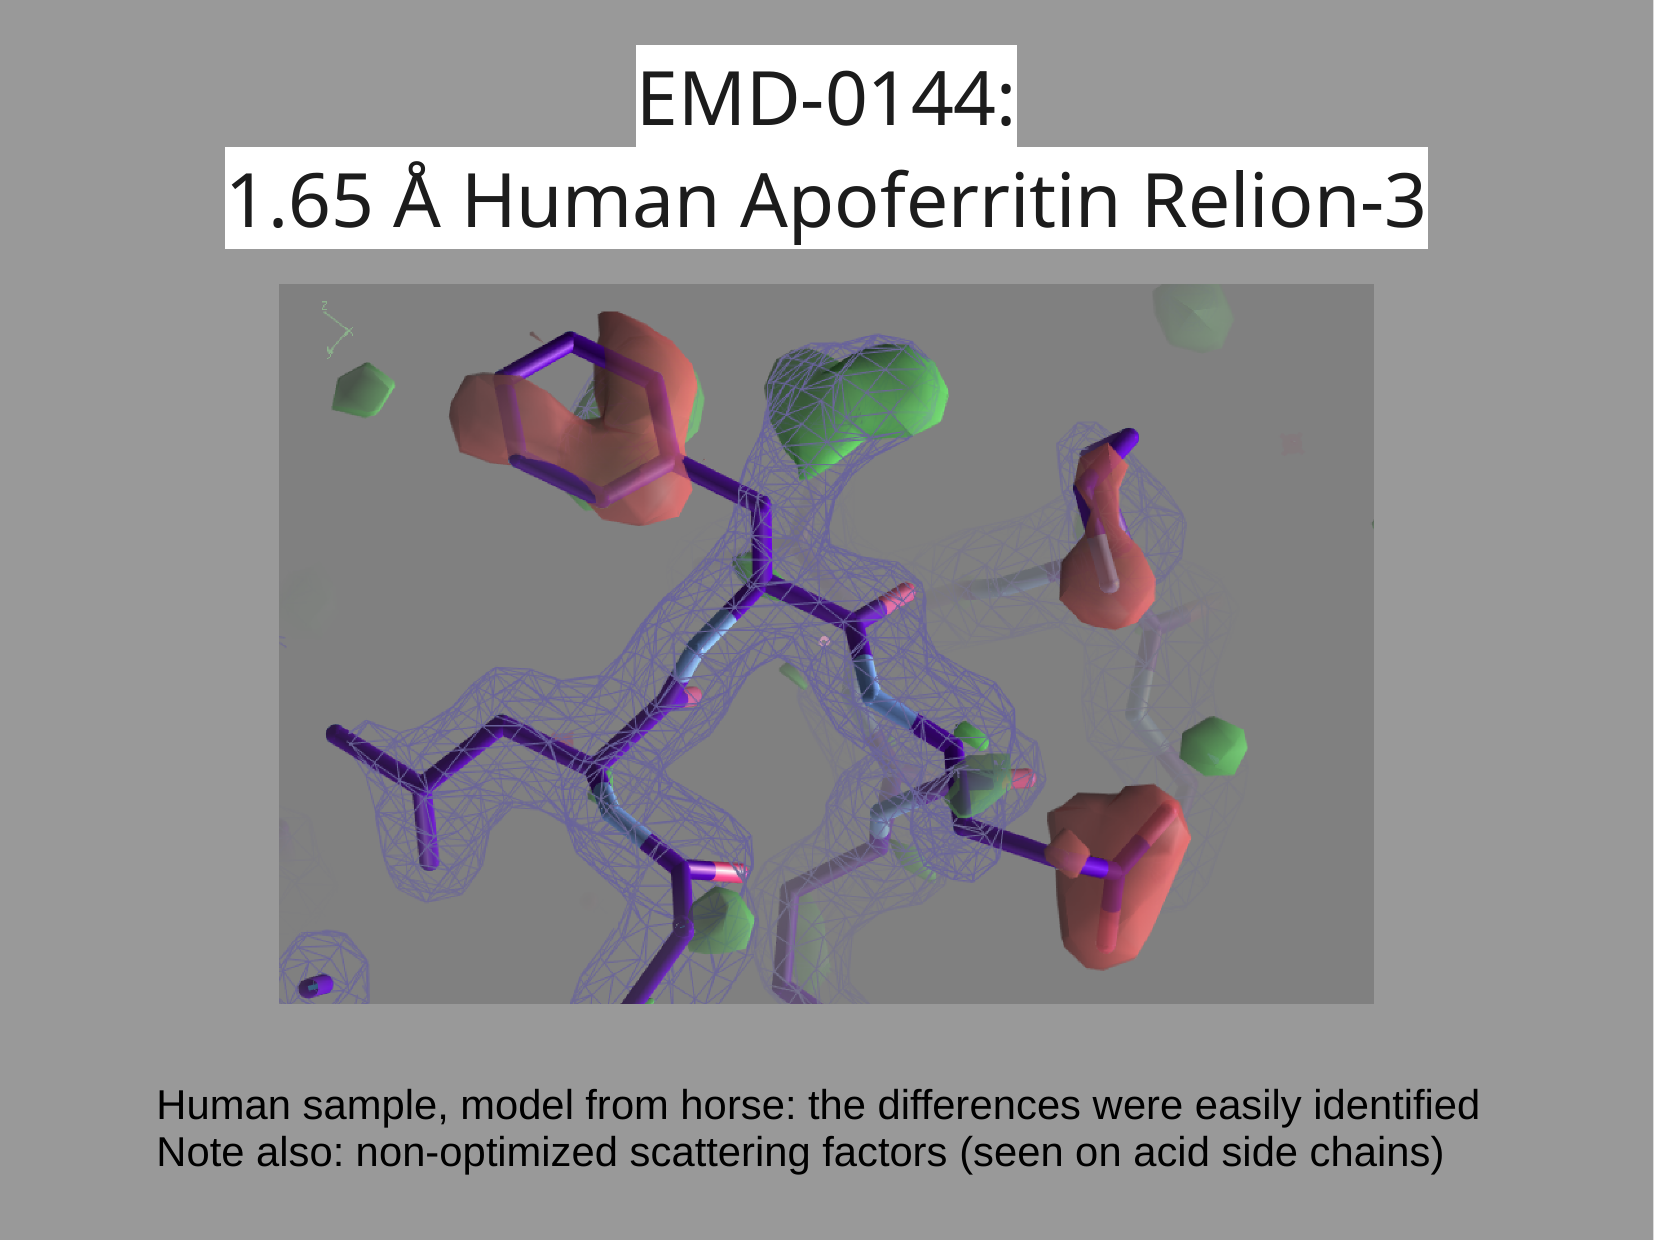

# EMD-0144: 1.65 Å Human Apoferritin Relion-3
Human sample, model from horse: the differences were easily identified
Note also: non-optimized scattering factors (seen on acid side chains)